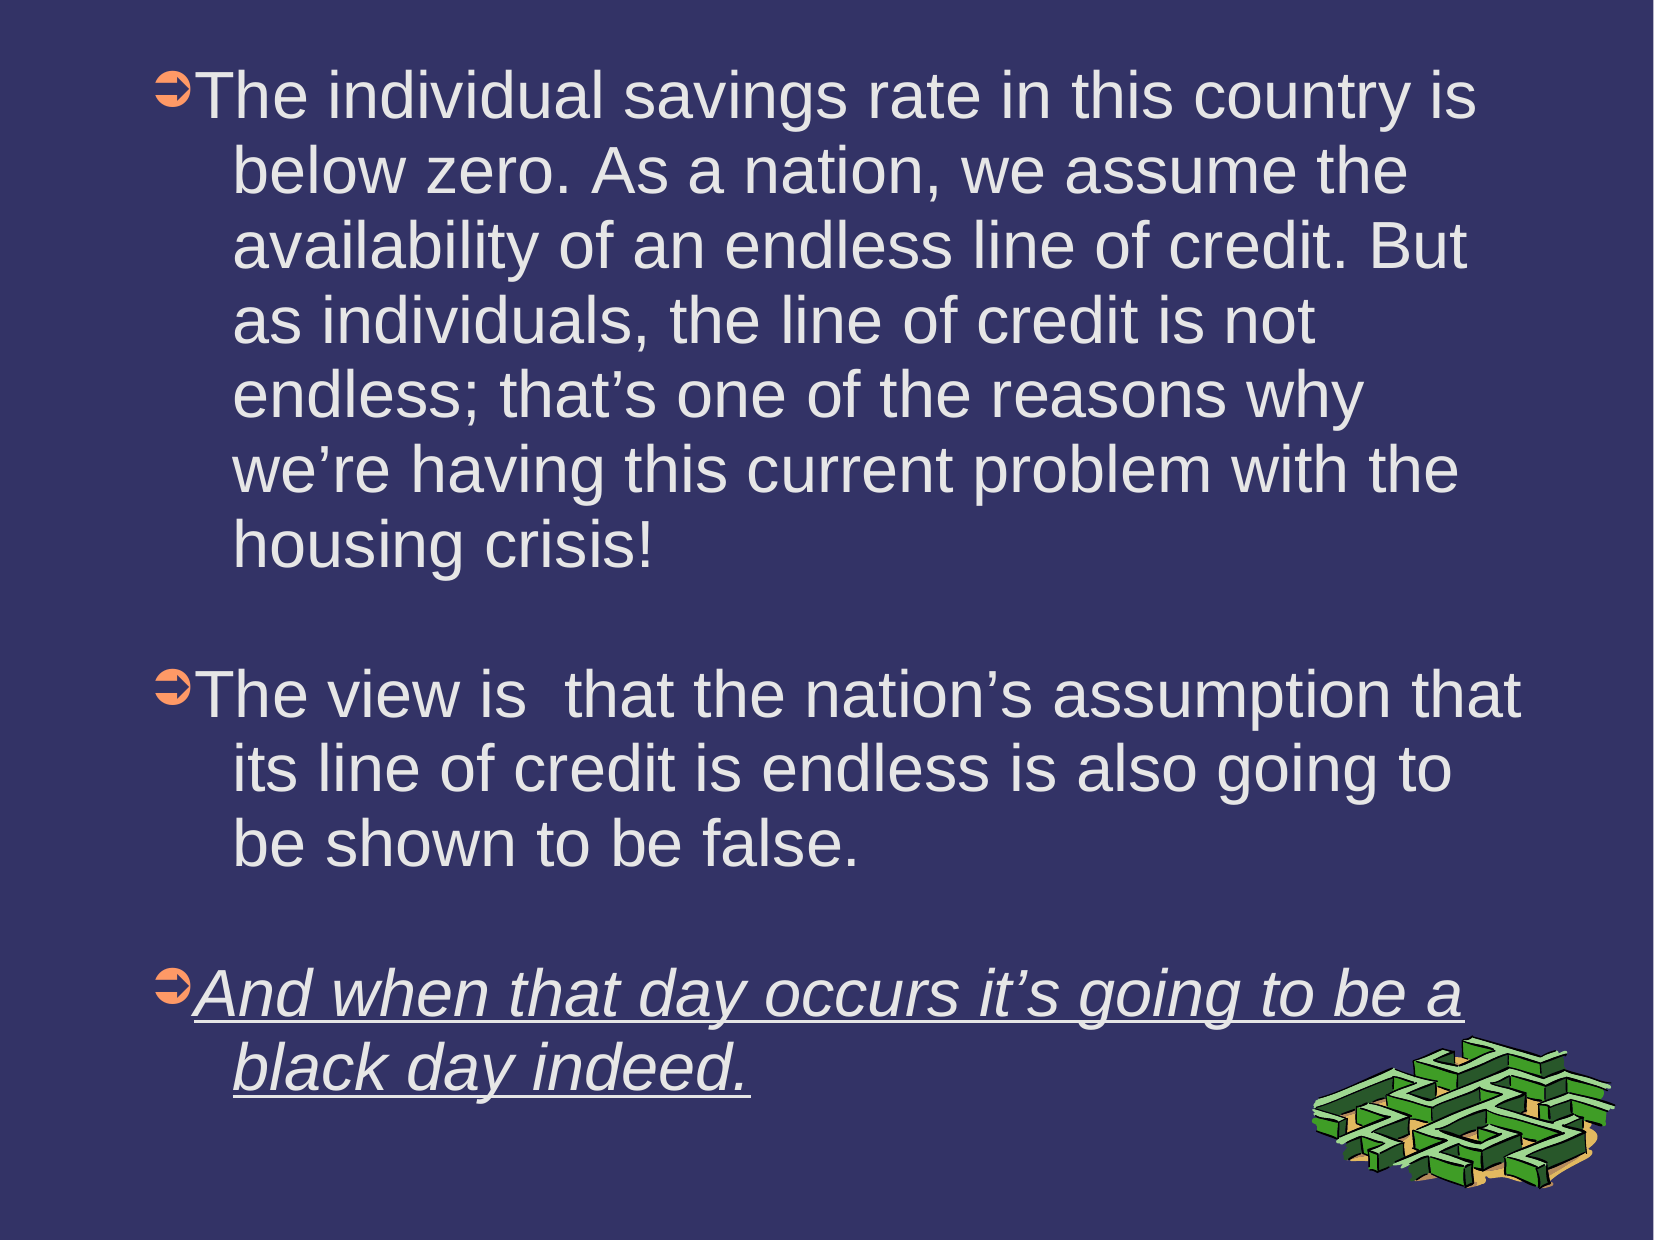

# The individual savings rate in this country is below zero. As a nation, we assume the availability of an endless line of credit. But as individuals, the line of credit is not endless; that’s one of the reasons why we’re having this current problem with the housing crisis!
The view is that the nation’s assumption that its line of credit is endless is also going to be shown to be false.
And when that day occurs it’s going to be a black day indeed.